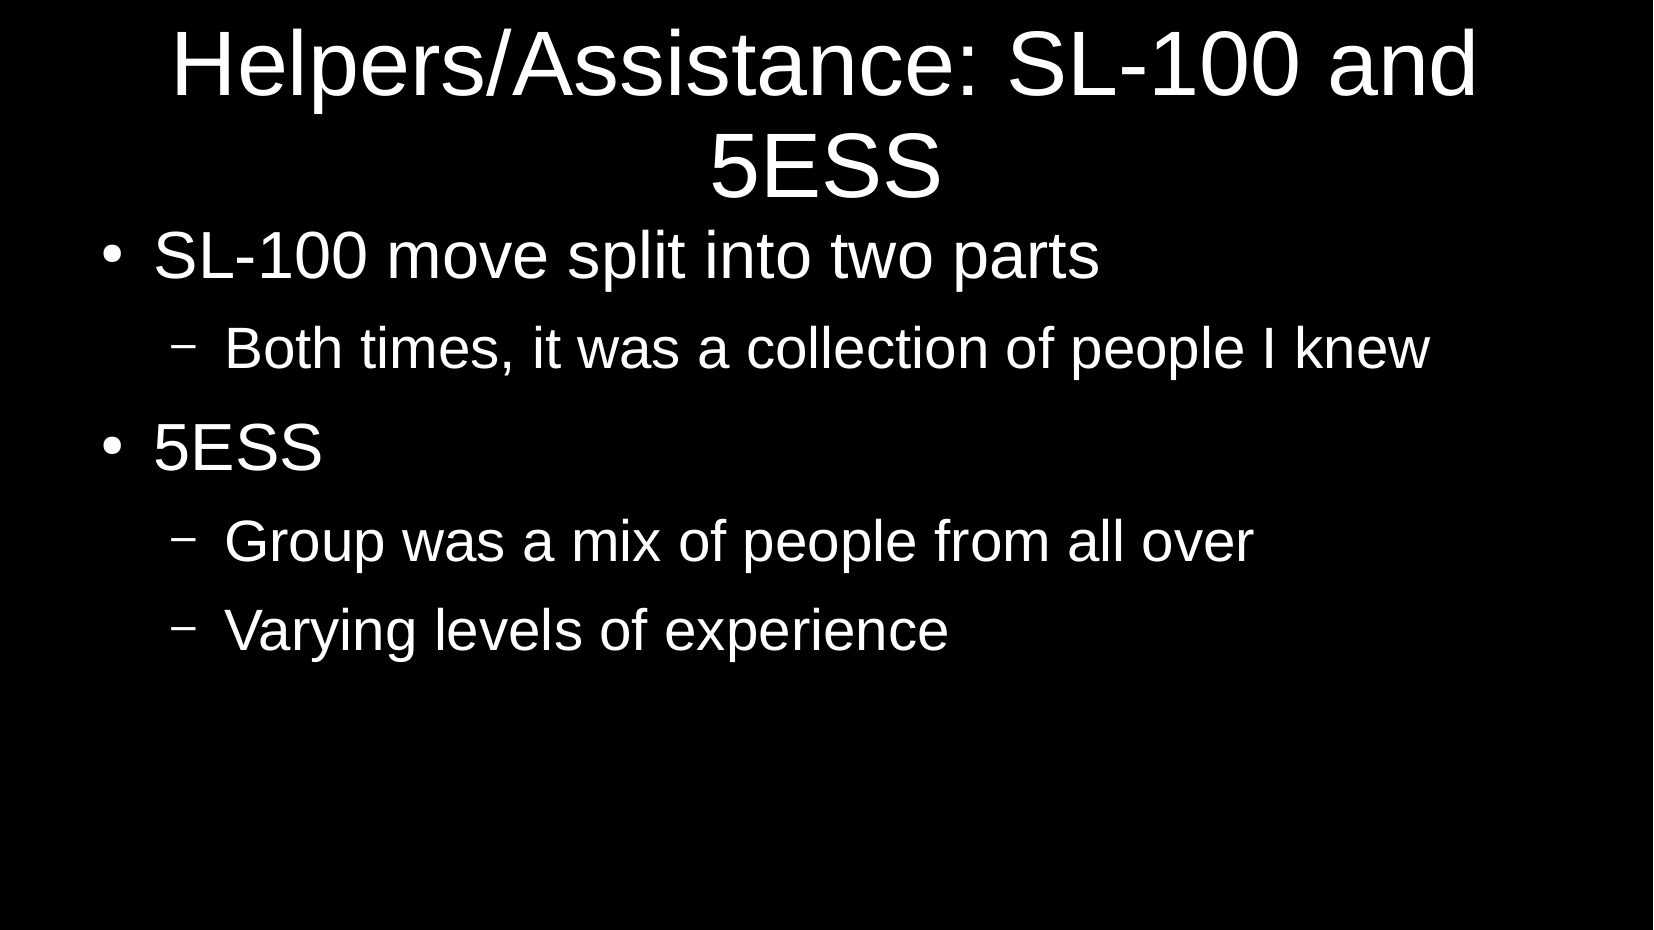

# Helpers/Assistance: SL-100 and 5ESS
SL-100 move split into two parts
Both times, it was a collection of people I knew
5ESS
Group was a mix of people from all over
Varying levels of experience